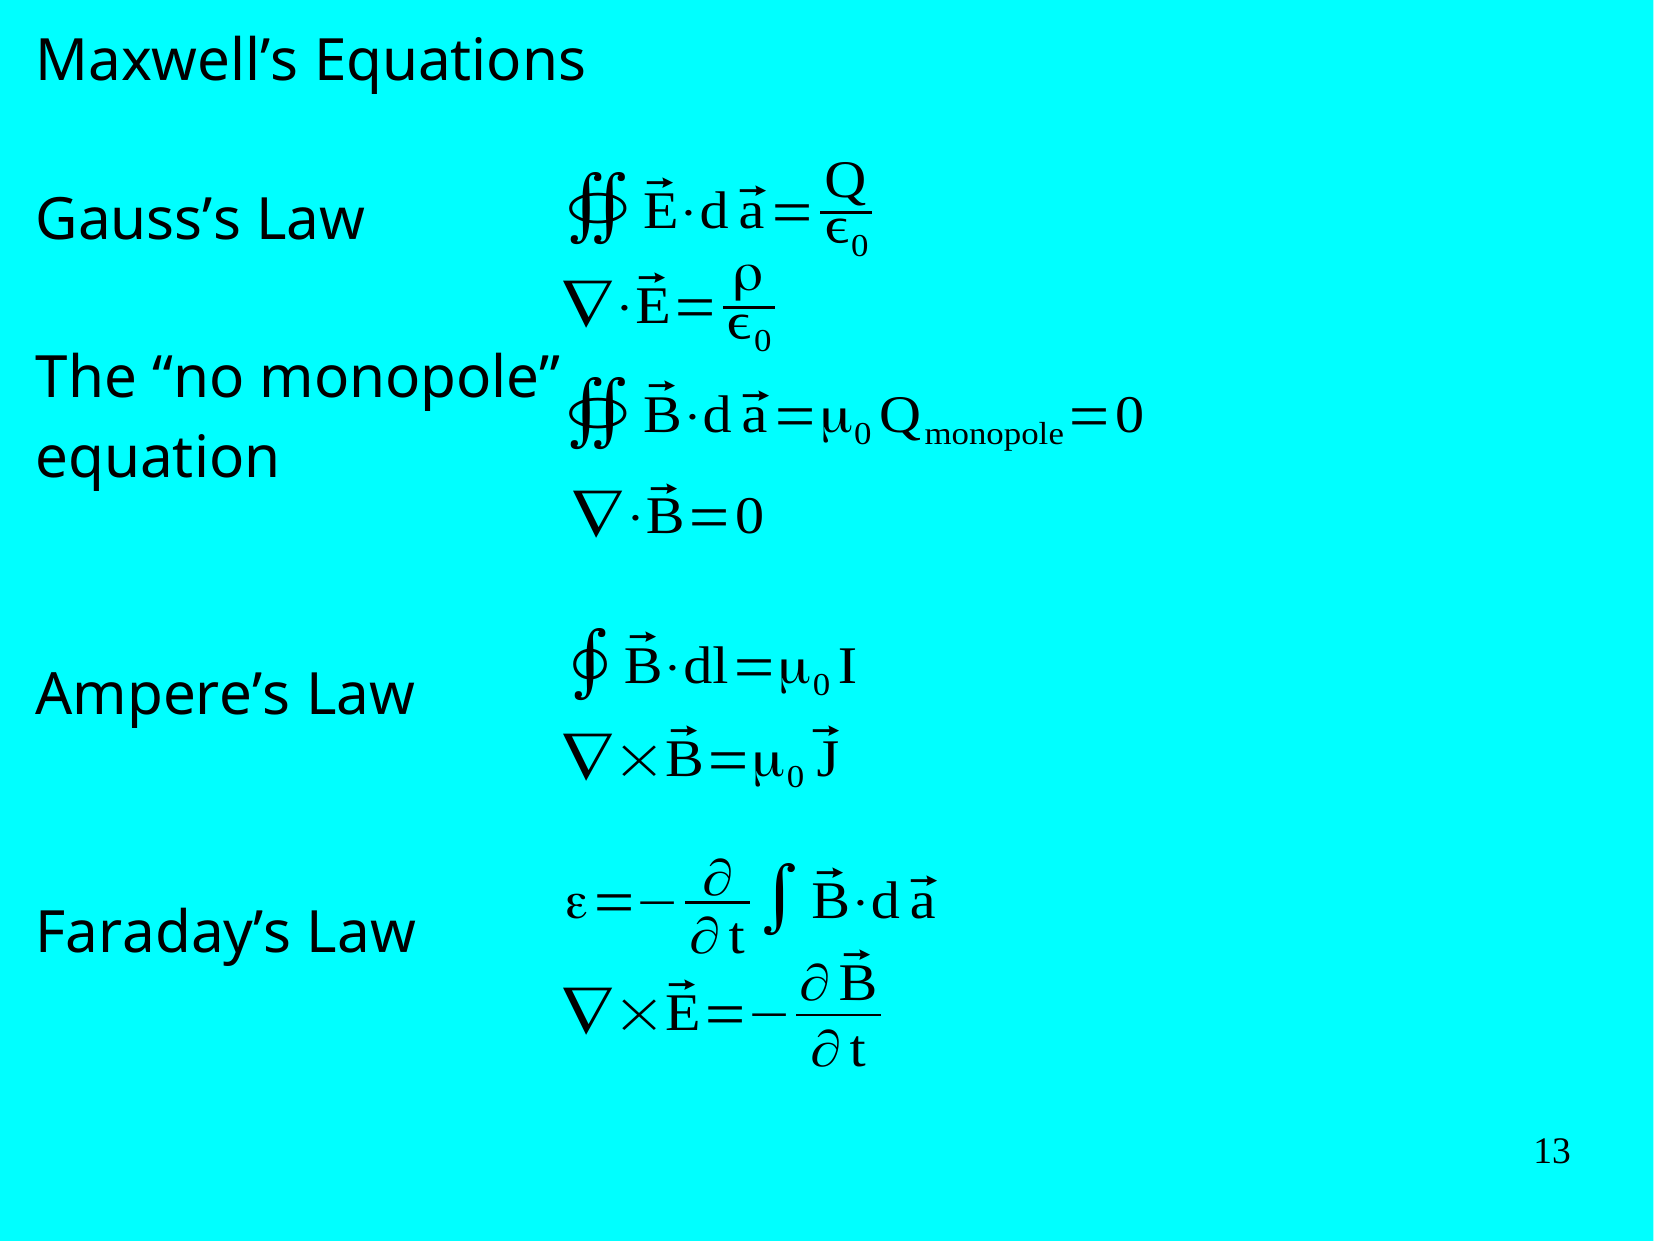

Maxwell’s Equations
Gauss’s Law
The “no monopole”
equation
Ampere’s Law
Faraday’s Law
13